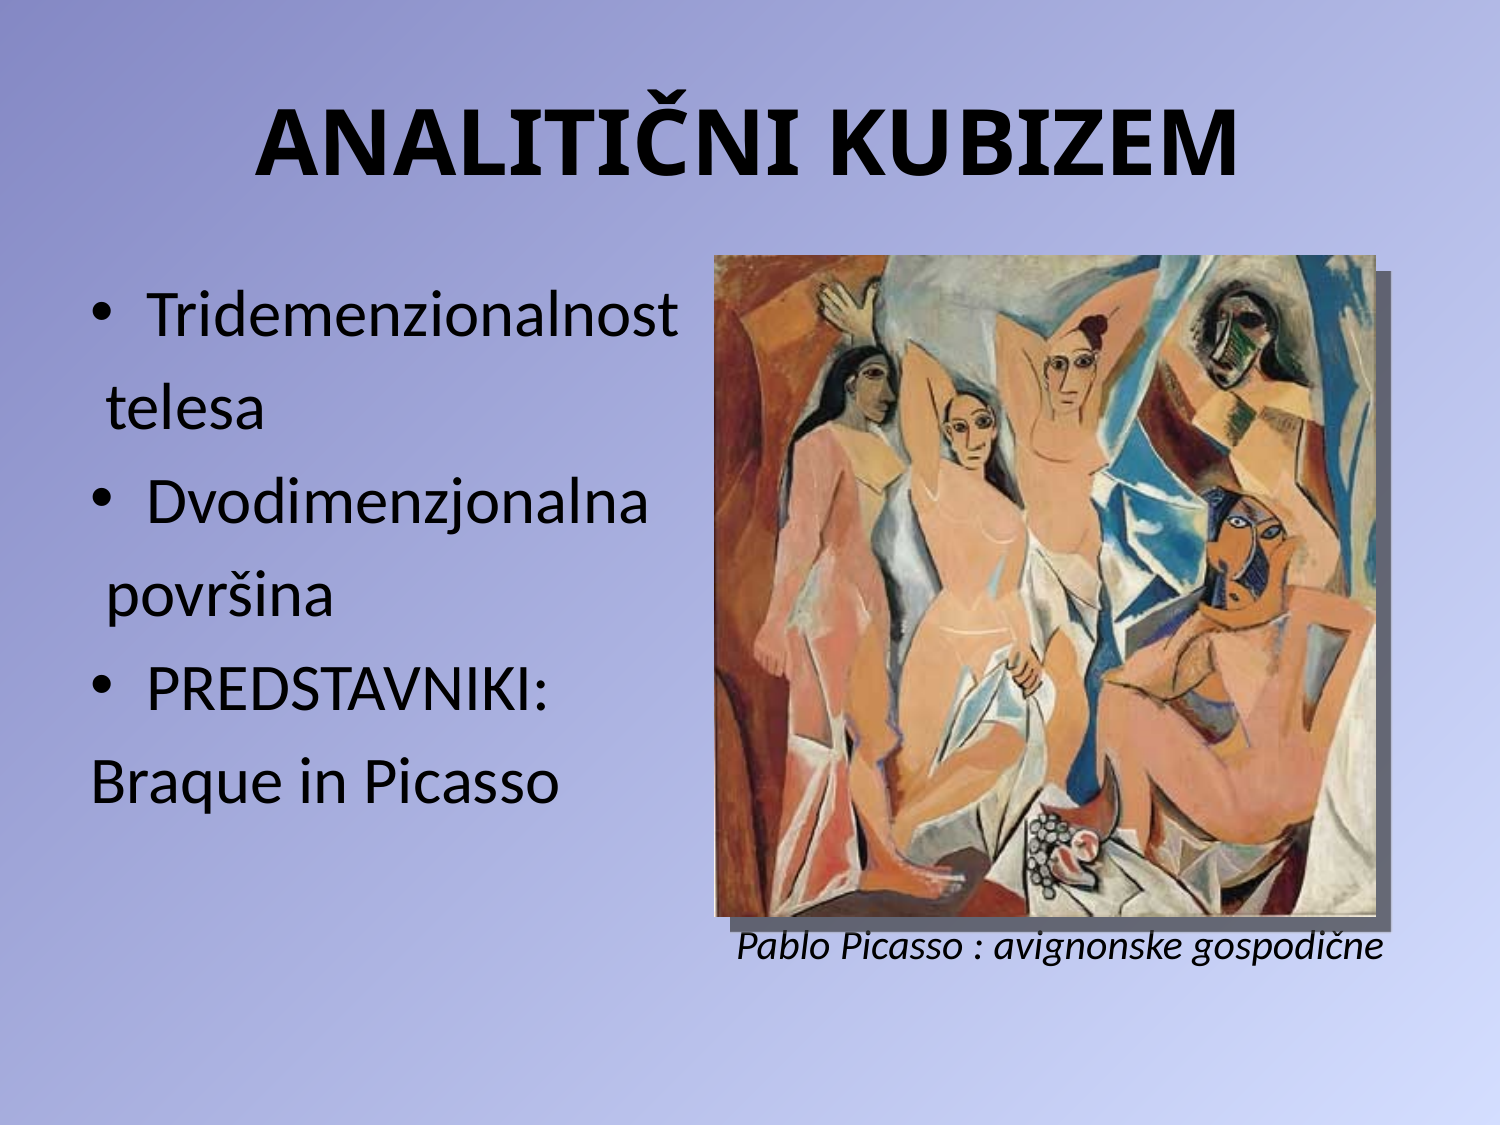

# ANALITIČNI KUBIZEM
Tridemenzionalnost
 telesa
Dvodimenzjonalna
 površina
PREDSTAVNIKI:
Braque in Picasso
 Pablo Picasso : avignonske gospodične